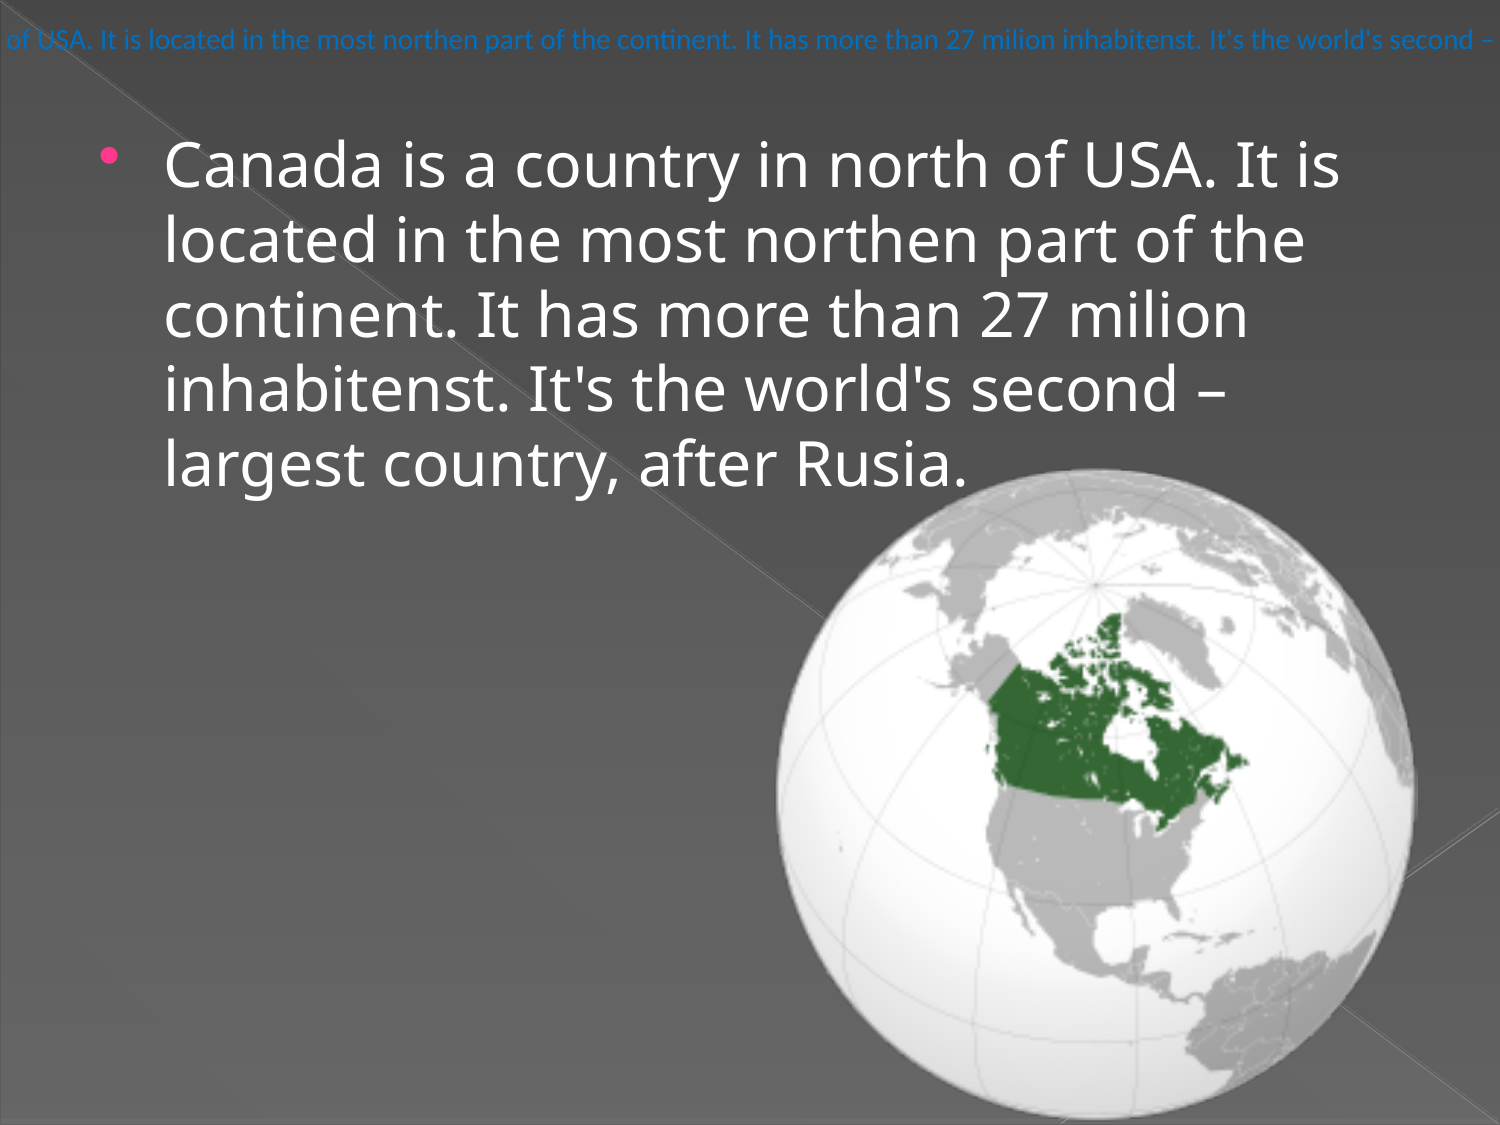

Canada is a country in north of USA. It is located in the most northen part of the continent. It has more than 27 milion inhabitenst. It's the world's second – largest country, after Rusia.
#
Canada is a country in north of USA. It is located in the most northen part of the continent. It has more than 27 milion inhabitenst. It's the world's second – largest country, after Rusia.